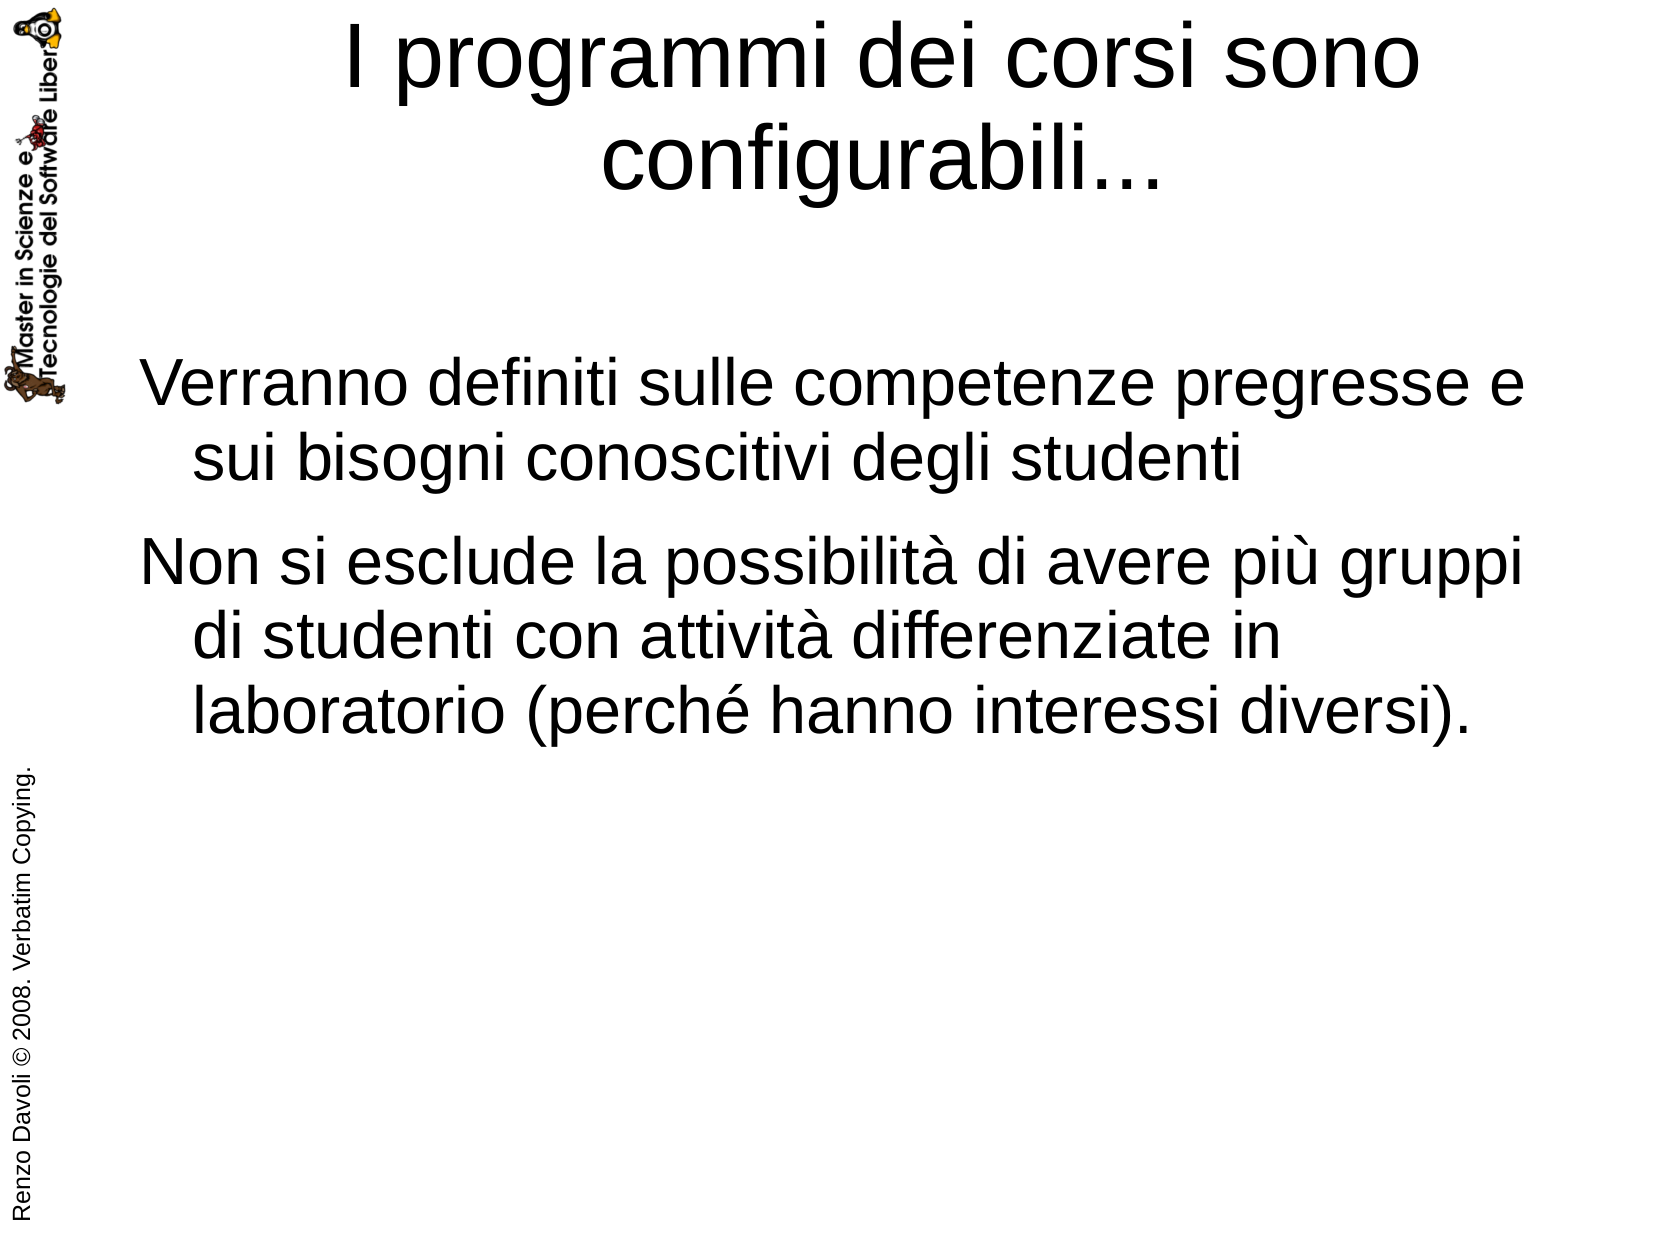

# I programmi dei corsi sono configurabili...
Verranno definiti sulle competenze pregresse e sui bisogni conoscitivi degli studenti
Non si esclude la possibilità di avere più gruppi di studenti con attività differenziate in laboratorio (perché hanno interessi diversi).